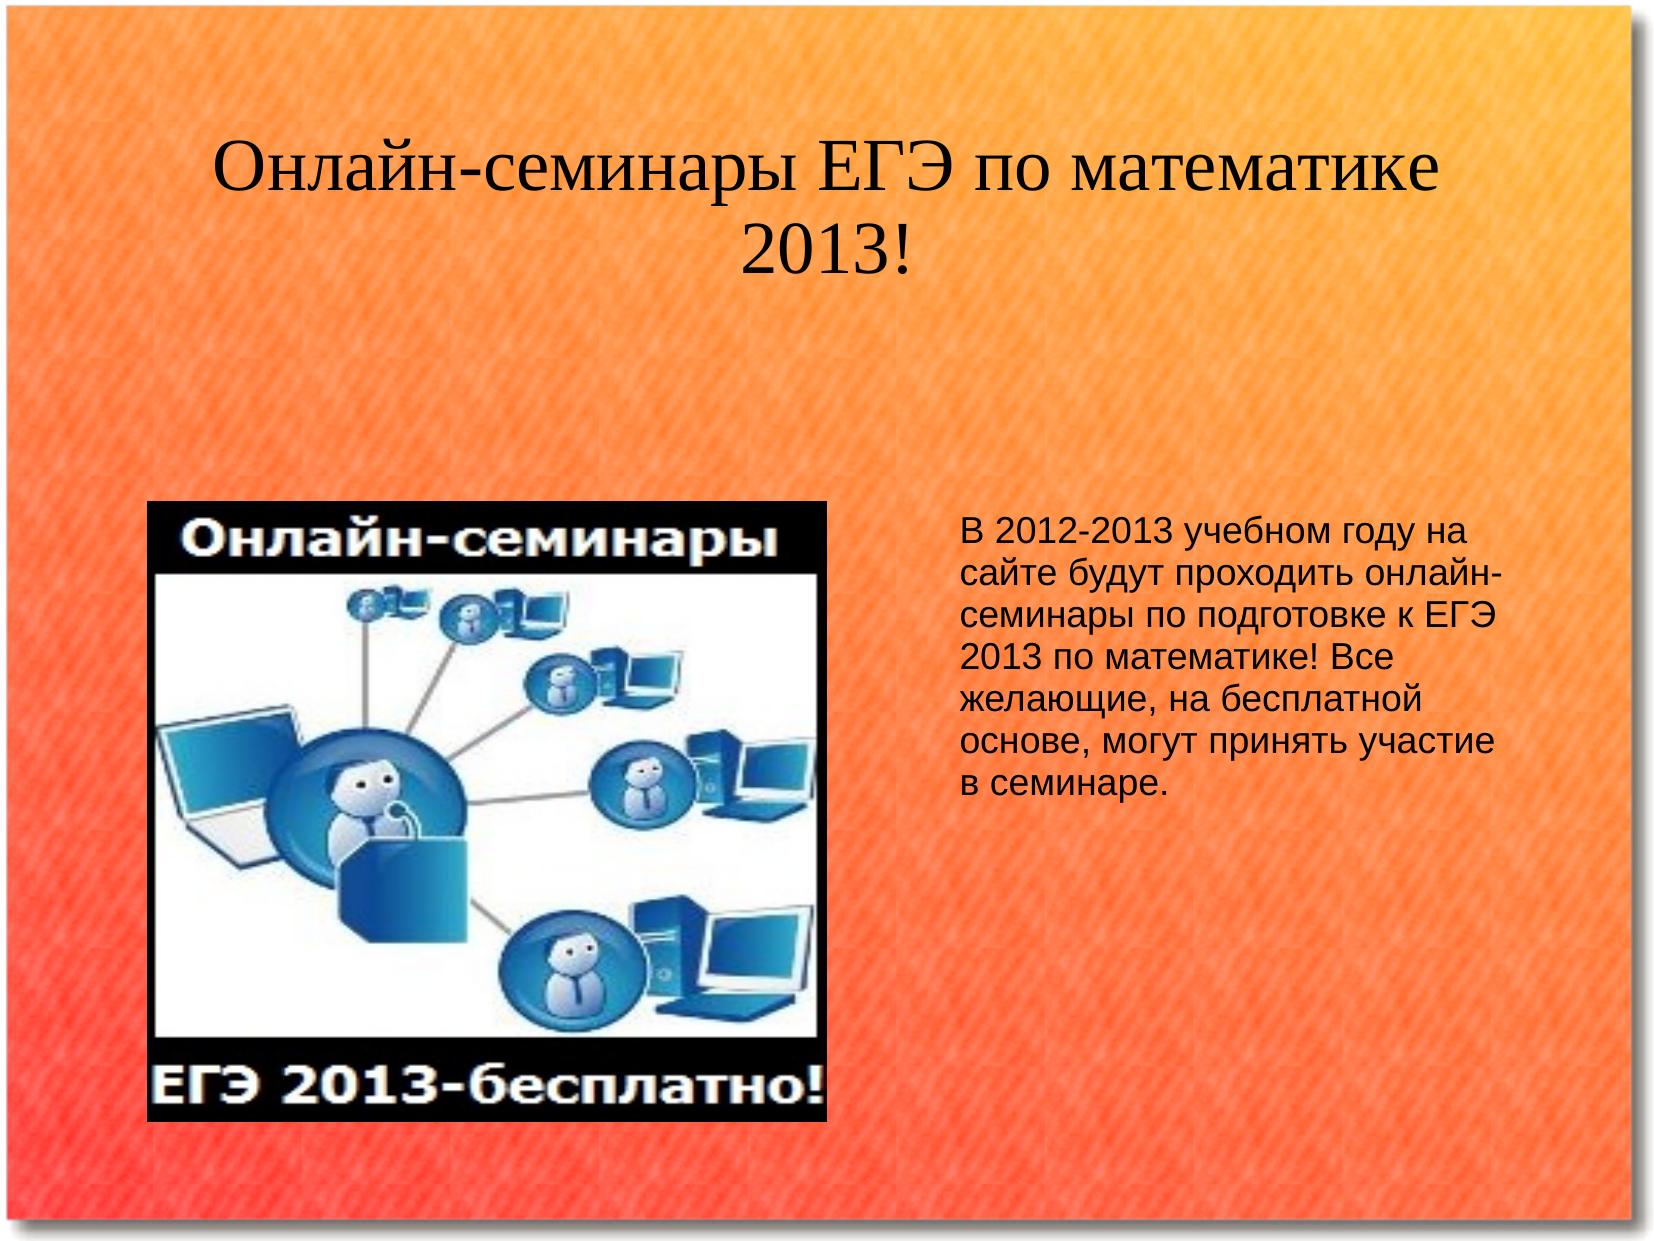

# Онлайн-семинары ЕГЭ по математике 2013!
В 2012-2013 учебном году на сайте будут проходить онлайн-семинары по подготовке к ЕГЭ 2013 по математике! Все желающие, на бесплатной основе, могут принять участие в семинаре.